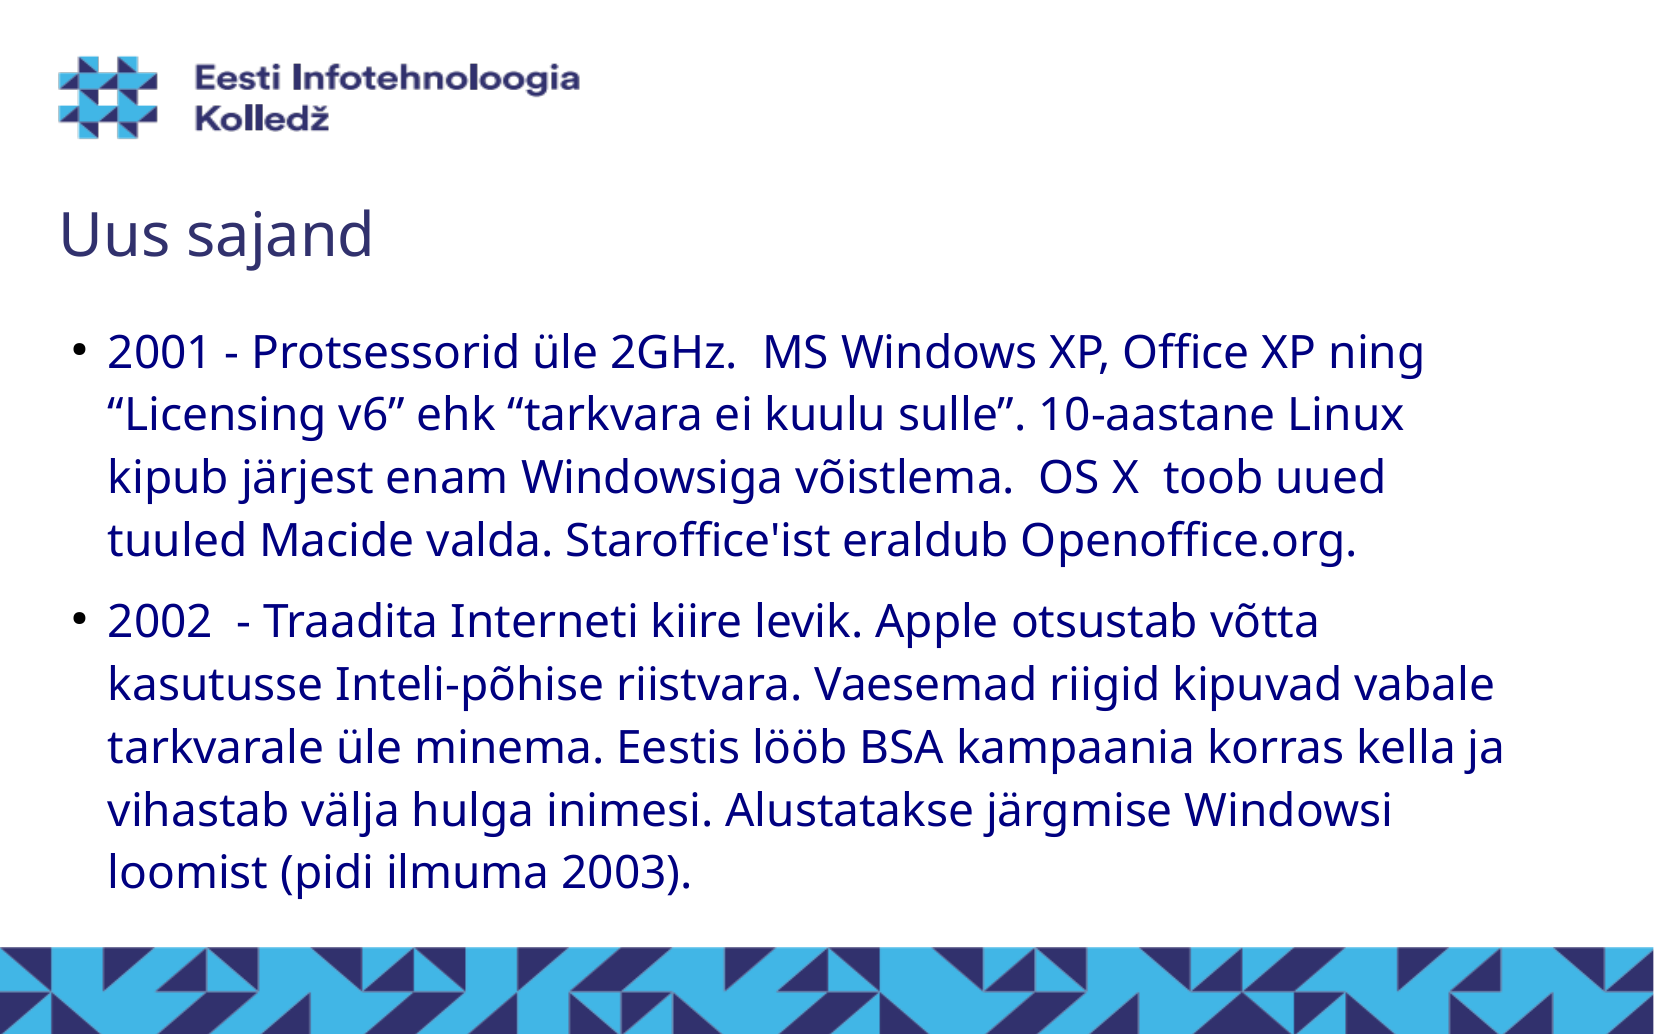

# Uus sajand
2001 - Protsessorid üle 2GHz. MS Windows XP, Office XP ning “Licensing v6” ehk “tarkvara ei kuulu sulle”. 10-aastane Linux kipub järjest enam Windowsiga võistlema. OS X toob uued tuuled Macide valda. Staroffice'ist eraldub Openoffice.org.
2002 - Traadita Interneti kiire levik. Apple otsustab võtta kasutusse Inteli-põhise riistvara. Vaesemad riigid kipuvad vabale tarkvarale üle minema. Eestis lööb BSA kampaania korras kella ja vihastab välja hulga inimesi. Alustatakse järgmise Windowsi loomist (pidi ilmuma 2003).